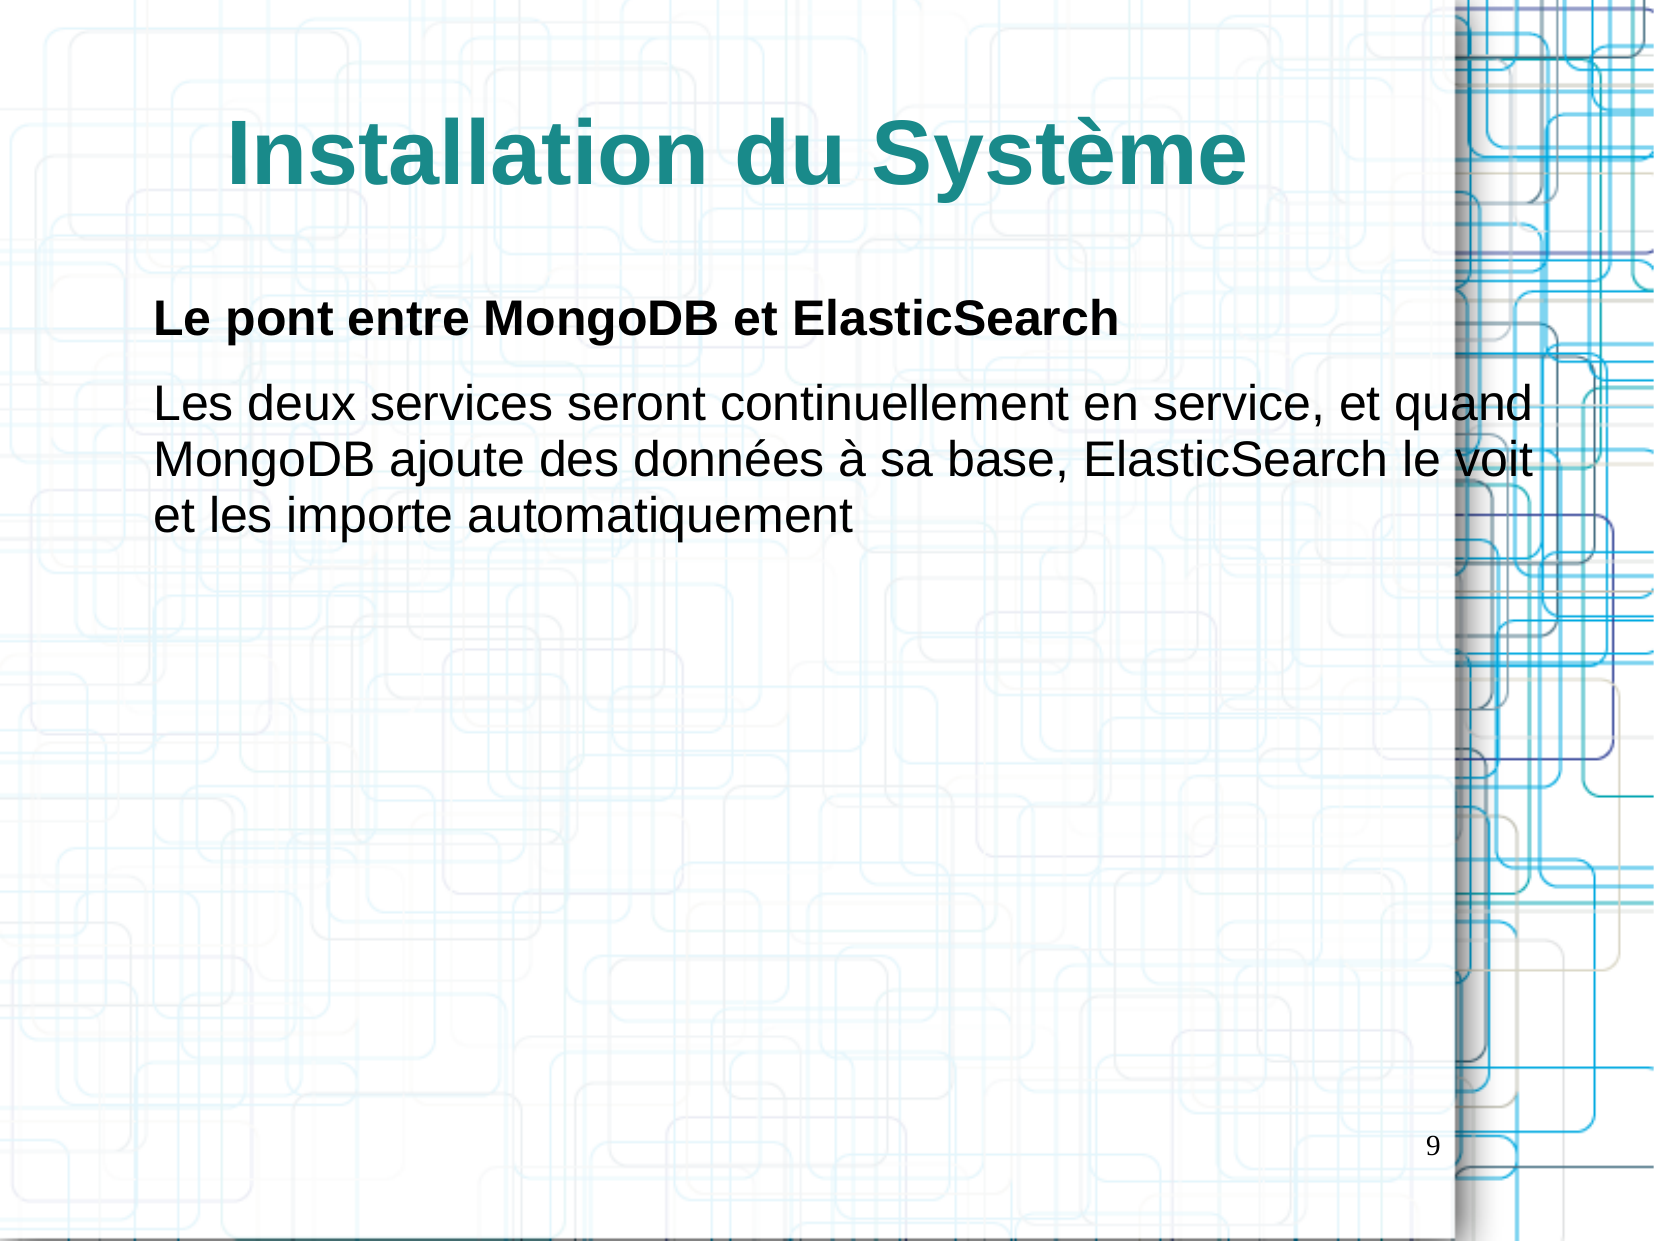

# Installation du Système
Le pont entre MongoDB et ElasticSearch
Les deux services seront continuellement en service, et quand MongoDB ajoute des données à sa base, ElasticSearch le voit et les importe automatiquement
9